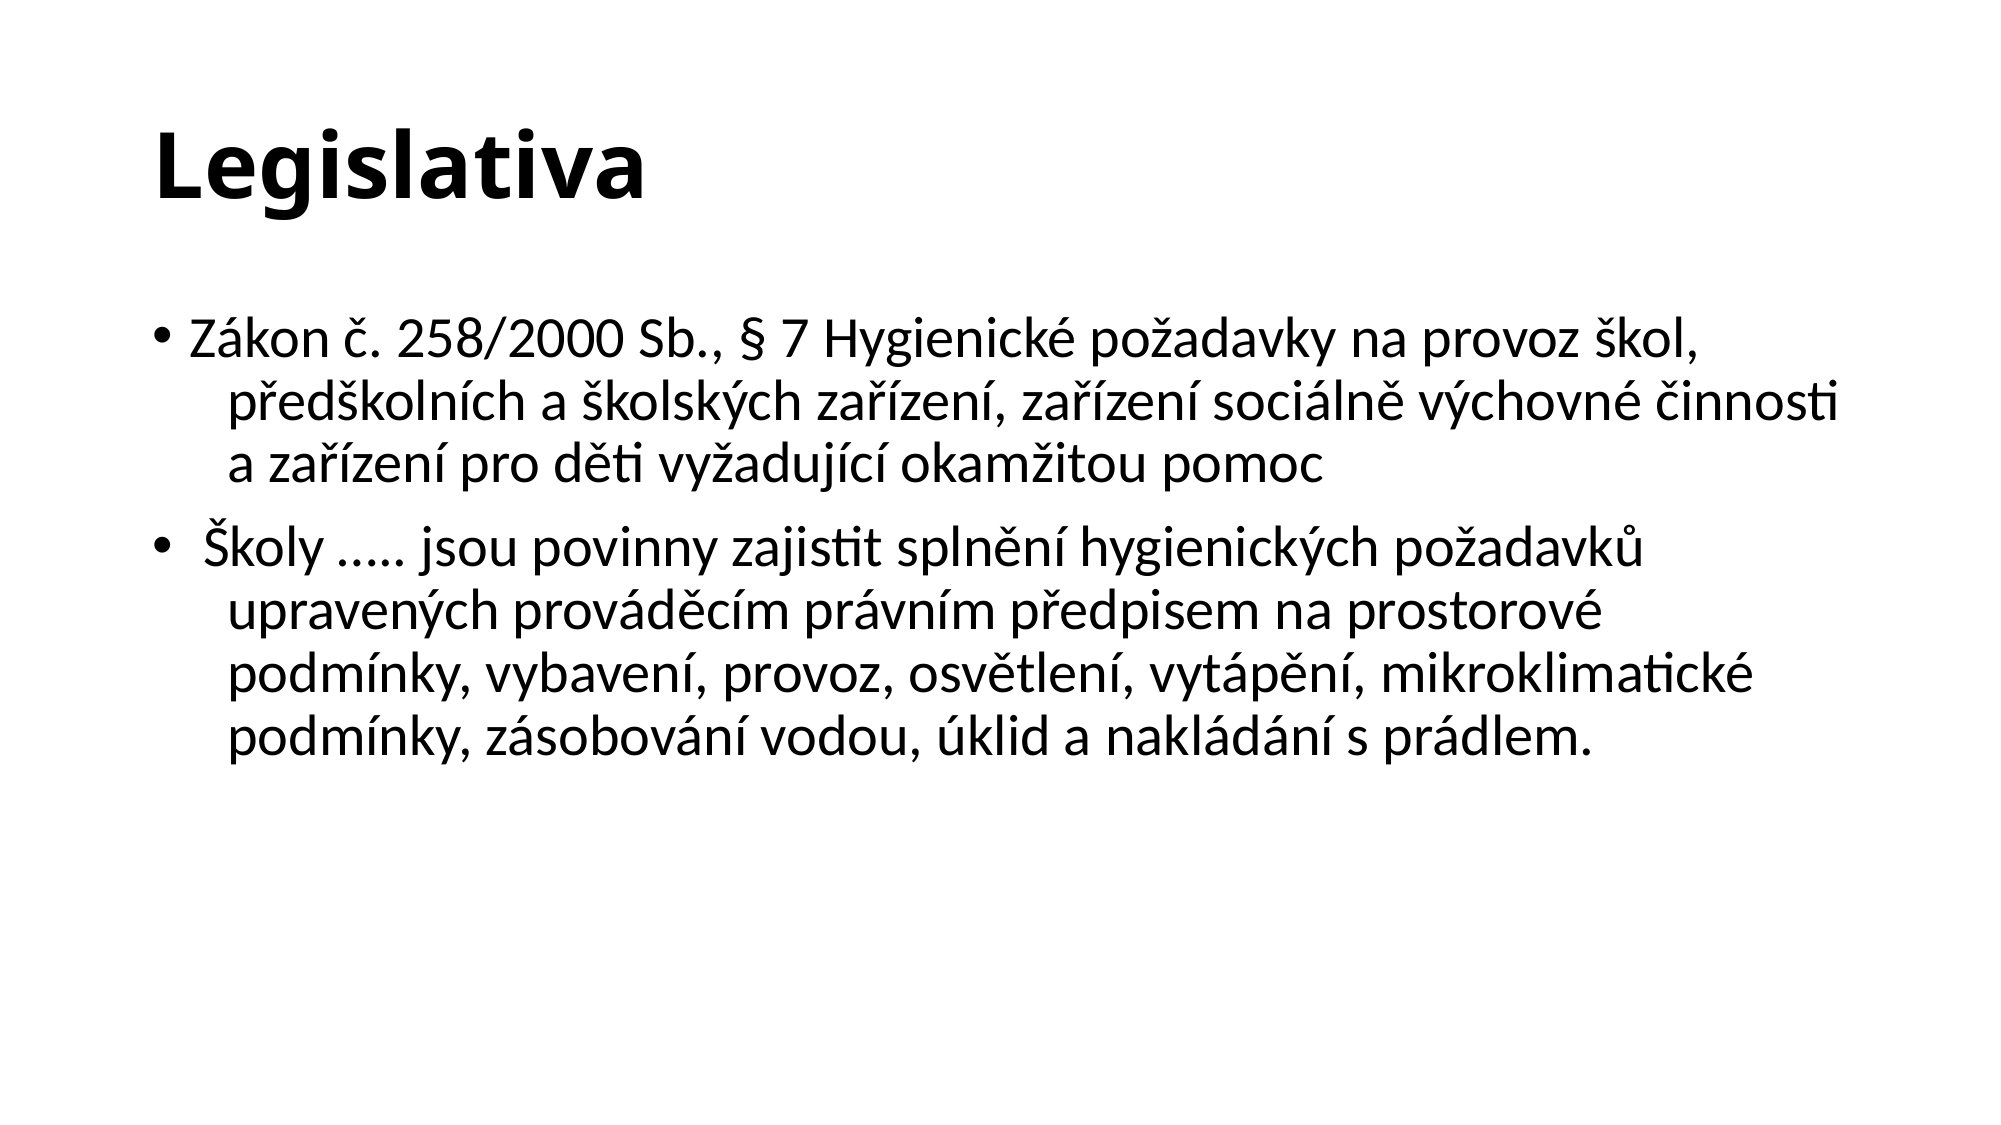

# Legislativa
Zákon č. 258/2000 Sb., § 7 Hygienické požadavky na provoz škol, předškolních a školských zařízení, zařízení sociálně výchovné činnosti a zařízení pro děti vyžadující okamžitou pomoc
 Školy ….. jsou povinny zajistit splnění hygienických požadavků upravených prováděcím právním předpisem na prostorové podmínky, vybavení, provoz, osvětlení, vytápění, mikroklimatické podmínky, zásobování vodou, úklid a nakládání s prádlem.